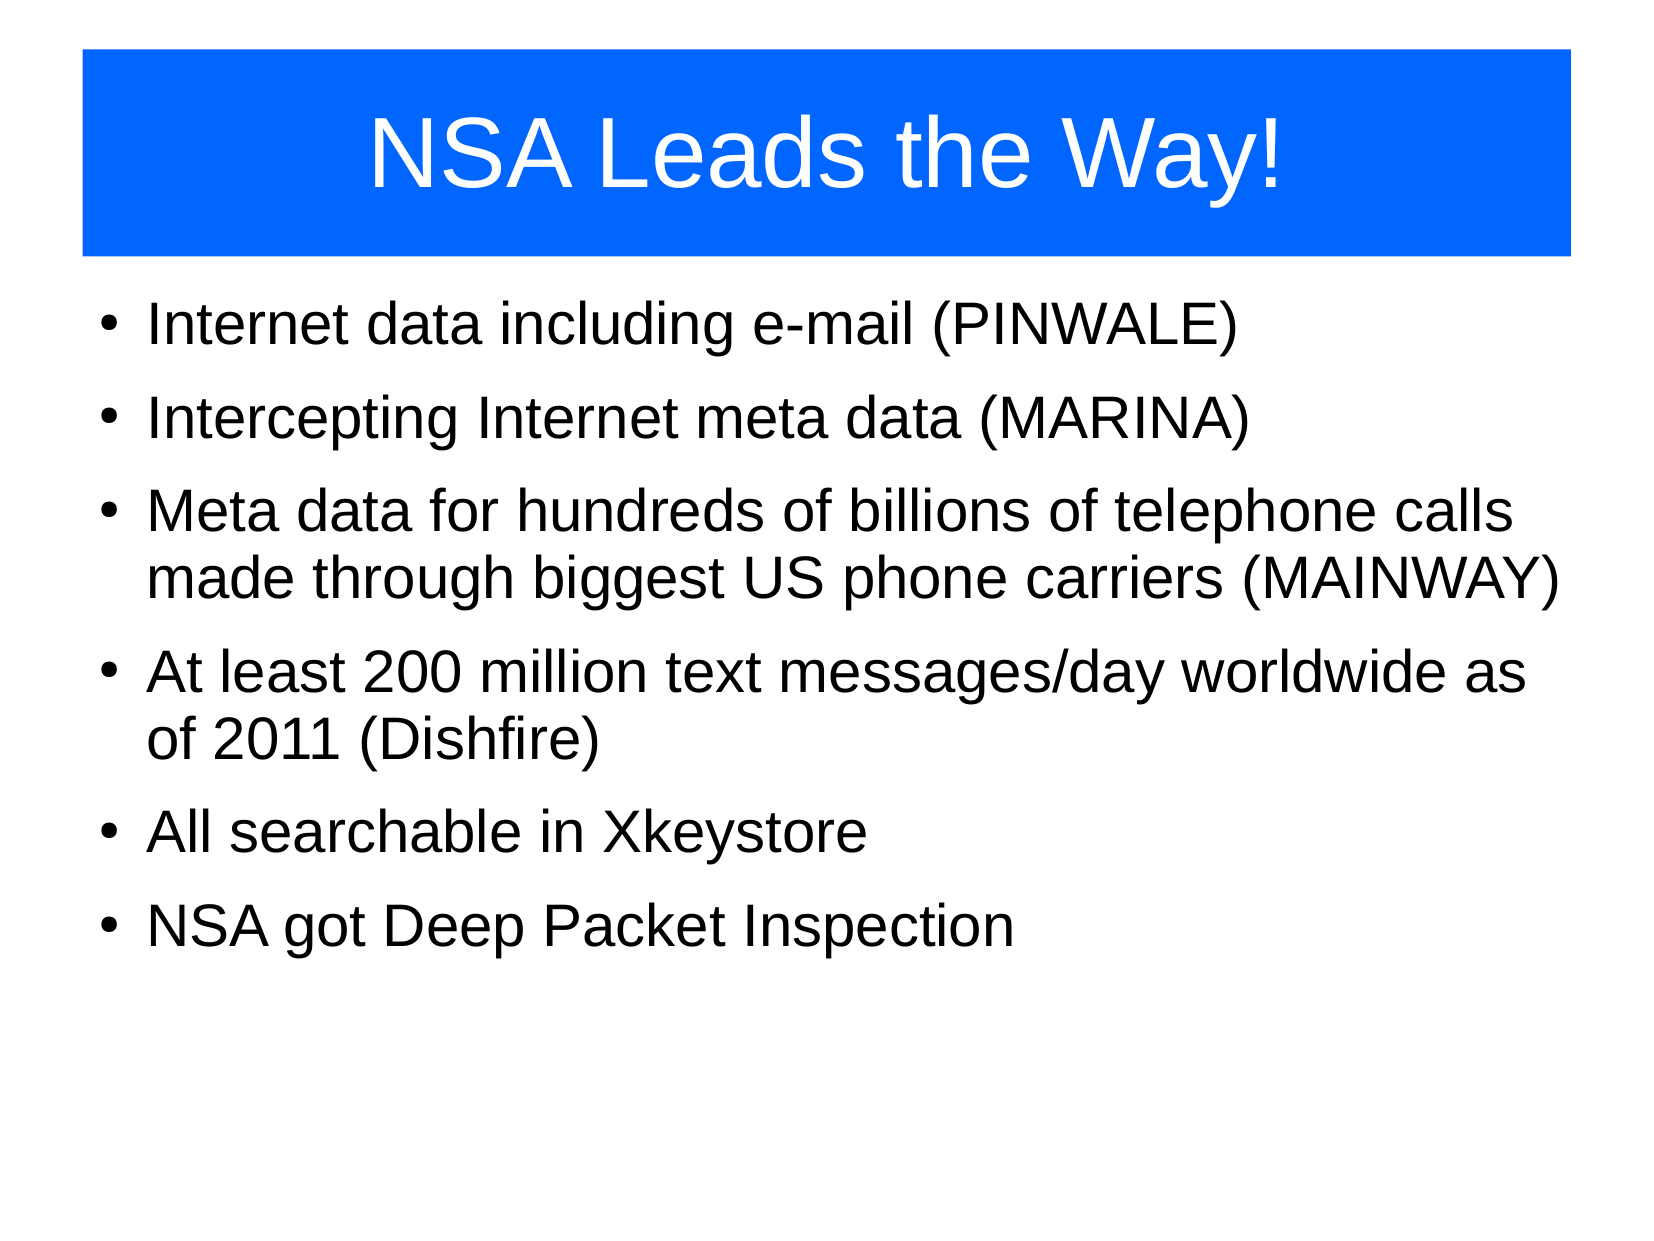

# NSA Leads the Way!
Internet data including e-mail (PINWALE)
Intercepting Internet meta data (MARINA)
Meta data for hundreds of billions of telephone calls made through biggest US phone carriers (MAINWAY)
At least 200 million text messages/day worldwide as of 2011 (Dishfire)
All searchable in Xkeystore
NSA got Deep Packet Inspection